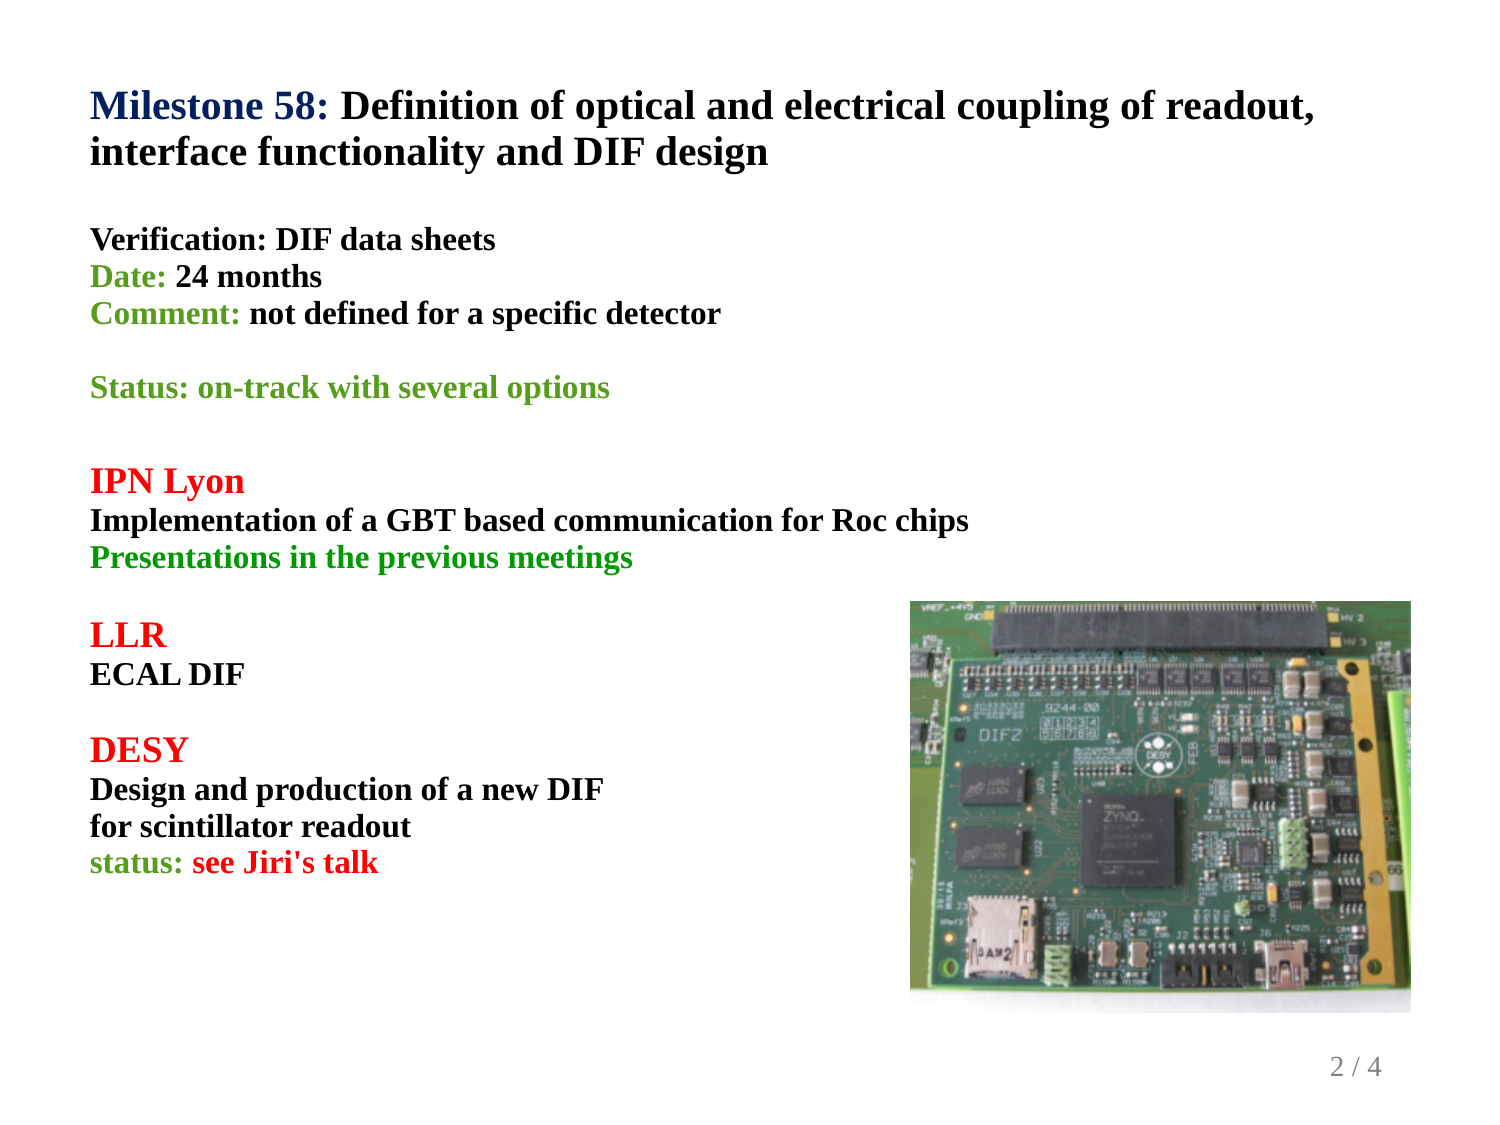

Milestone 58: Definition of optical and electrical coupling of readout, interface functionality and DIF design
Verification: DIF data sheets
Date: 24 months
Comment: not defined for a specific detector
Status: on-track with several options
IPN Lyon
Implementation of a GBT based communication for Roc chips
Presentations in the previous meetings
LLR
ECAL DIF
DESY
Design and production of a new DIF
for scintillator readout
status: see Jiri's talk
2